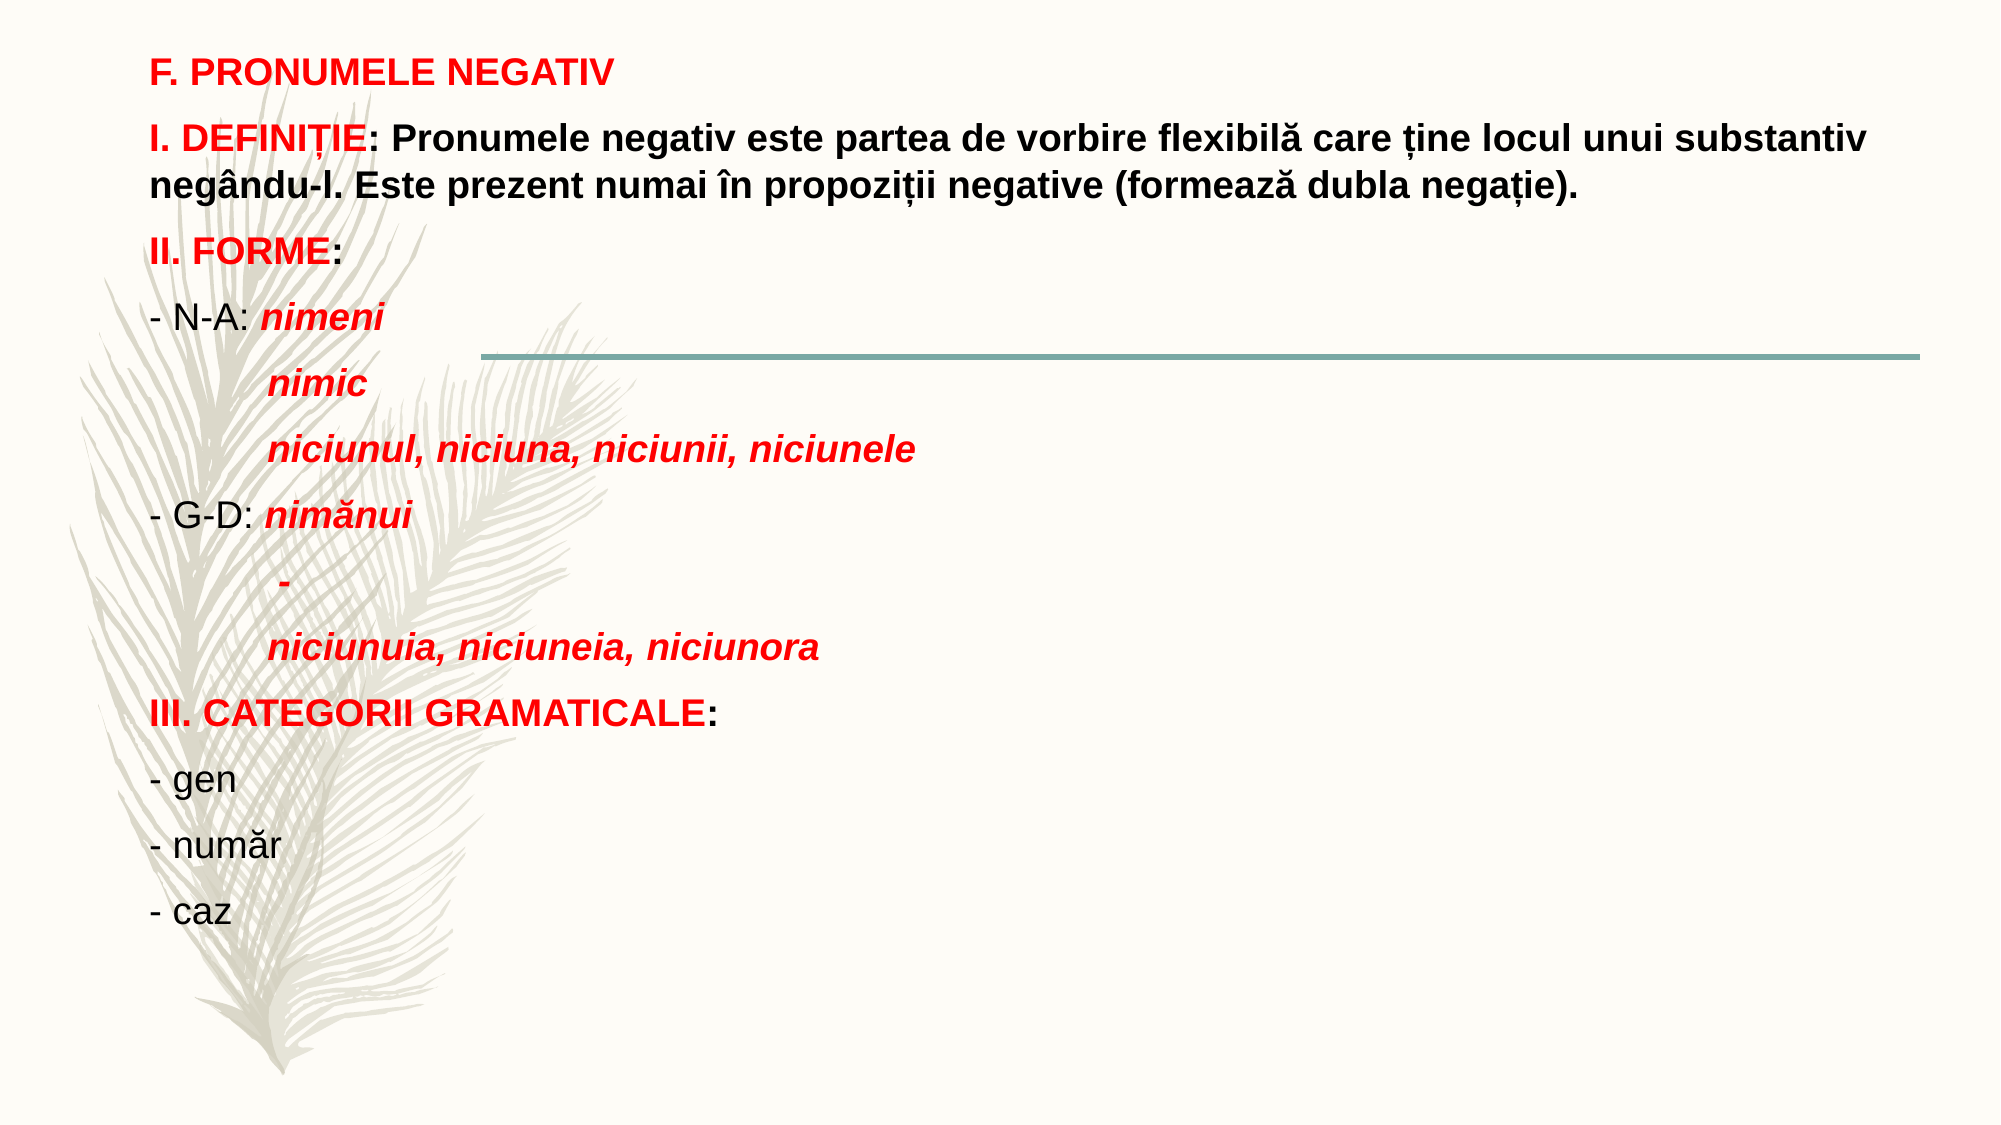

# F. PRONUMELE NEGATIV
I. DEFINIȚIE: Pronumele negativ este partea de vorbire flexibilă care ține locul unui substantiv negându-l. Este prezent numai în propoziții negative (formează dubla negație).
II. FORME:
- N-A: nimeni
 nimic
 niciunul, niciuna, niciunii, niciunele
- G-D: nimănui
 -
 niciunuia, niciuneia, niciunora
III. CATEGORII GRAMATICALE:
- gen
- număr
- caz